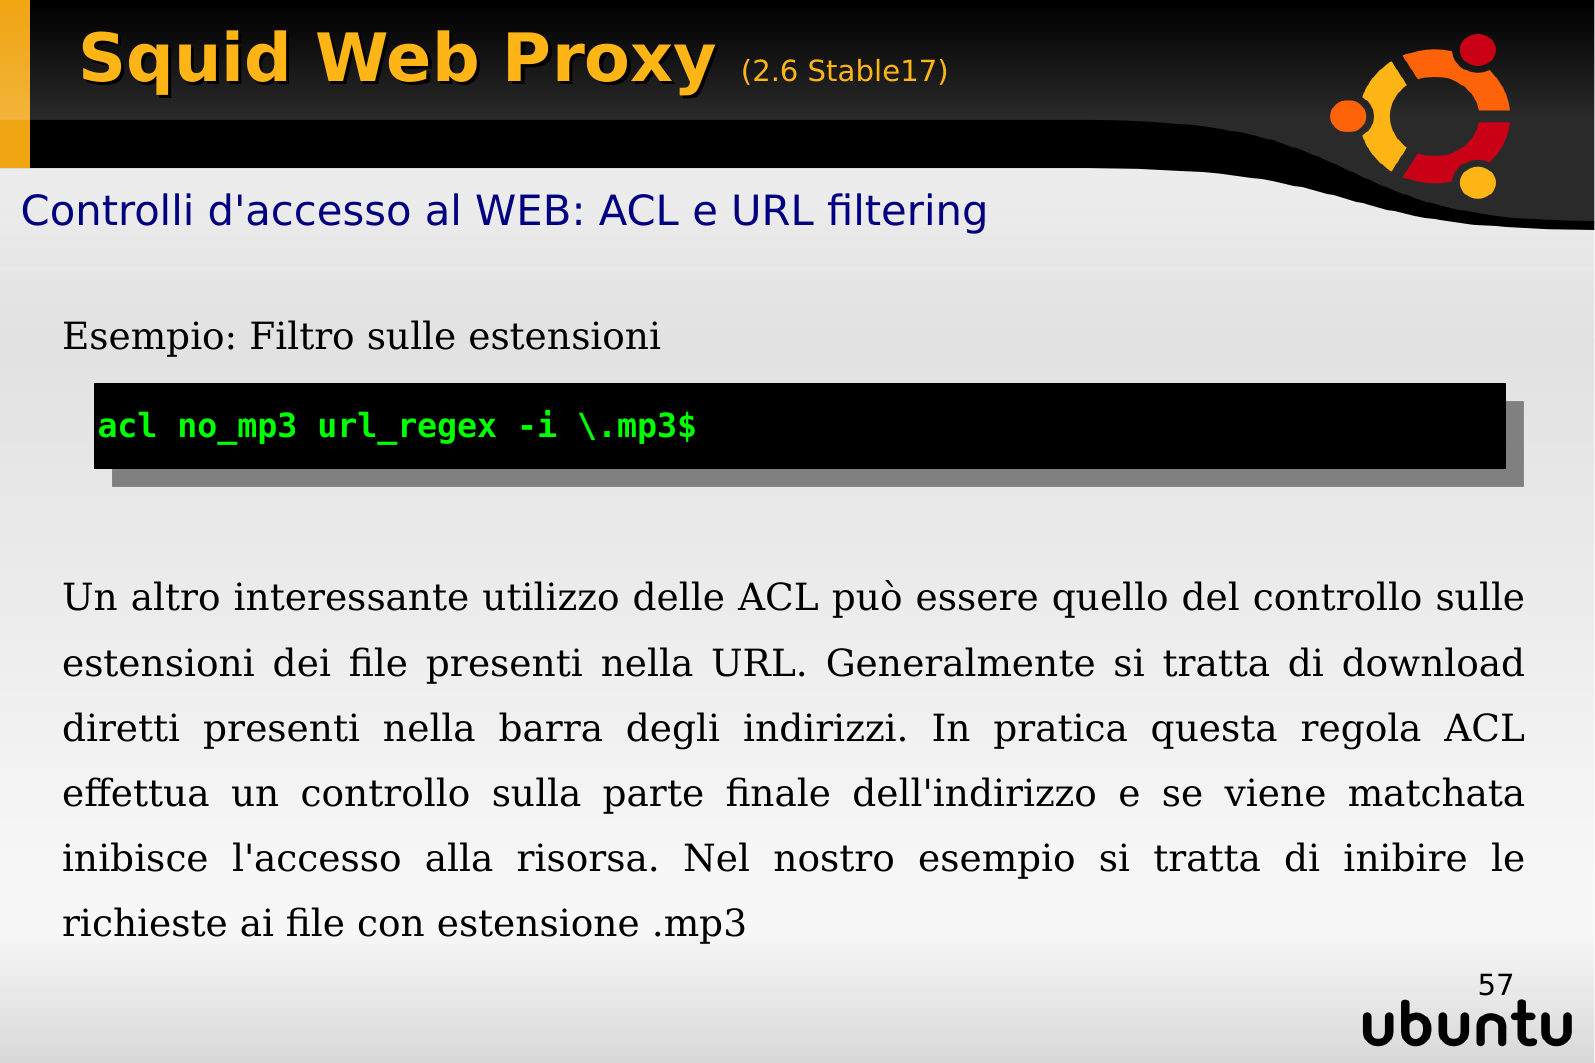

Squid Web Proxy (2.6 Stable17)
Controlli d'accesso al WEB: ACL e URL filtering
Esempio: Filtro sulle estensioni
Un altro interessante utilizzo delle ACL può essere quello del controllo sulle estensioni dei file presenti nella URL. Generalmente si tratta di download diretti presenti nella barra degli indirizzi. In pratica questa regola ACL effettua un controllo sulla parte finale dell'indirizzo e se viene matchata inibisce l'accesso alla risorsa. Nel nostro esempio si tratta di inibire le richieste ai file con estensione .mp3
acl no_mp3 url_regex -i \.mp3$
57